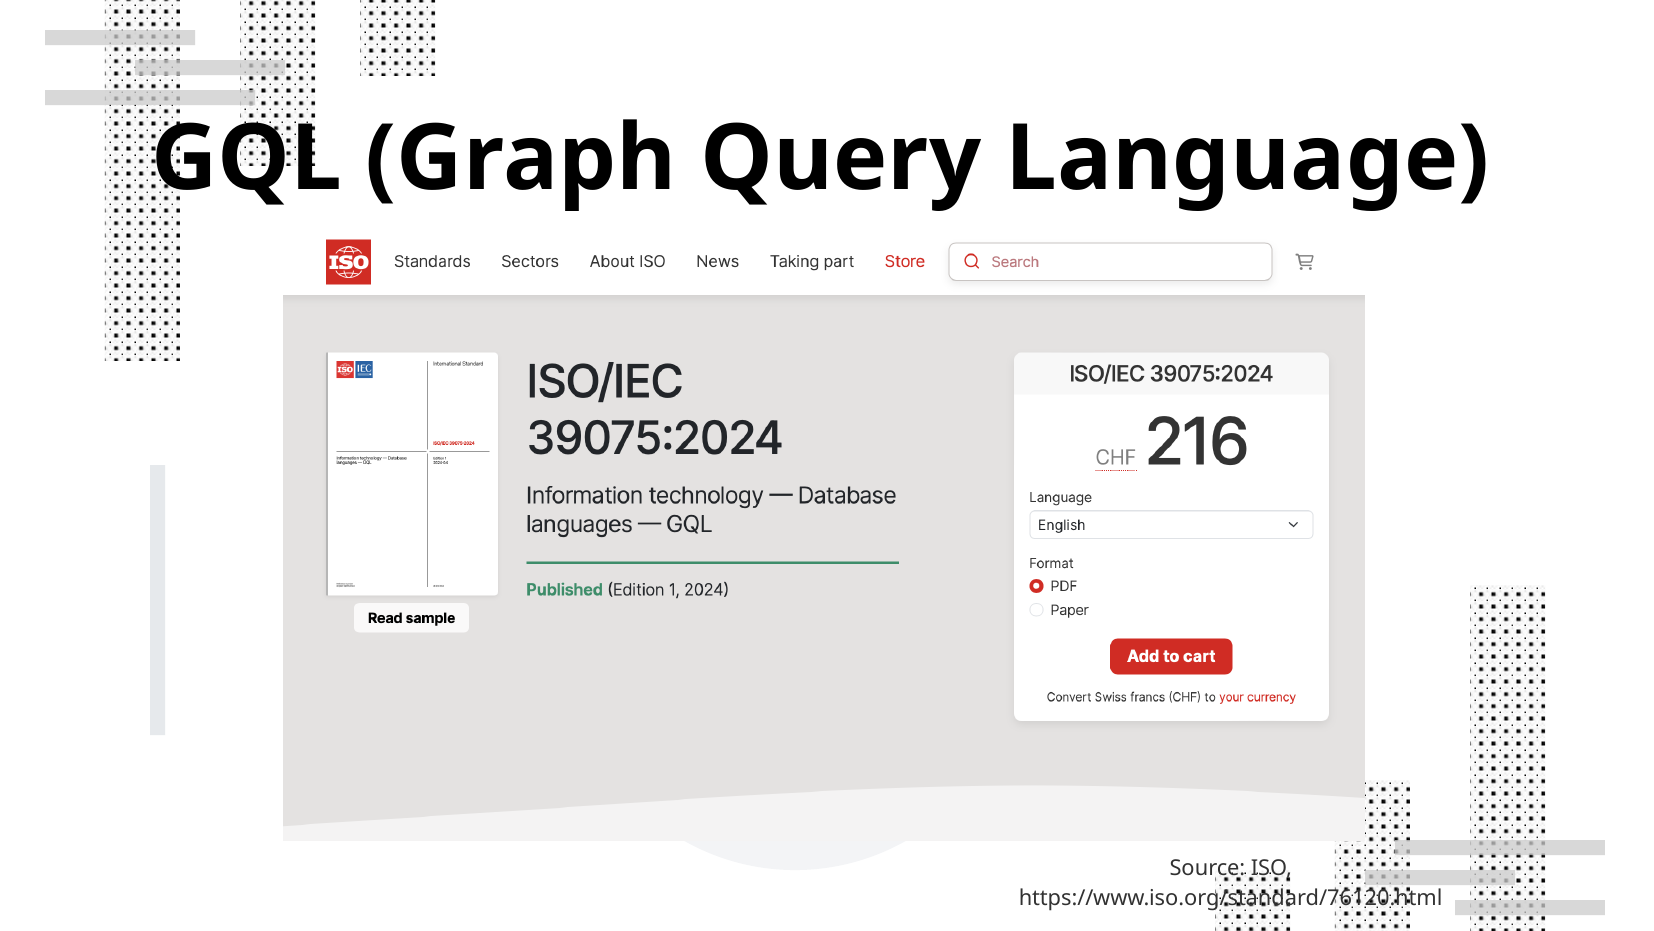

# GQL (Graph Query Language)
Source: ISO, https://www.iso.org/standard/76120.html